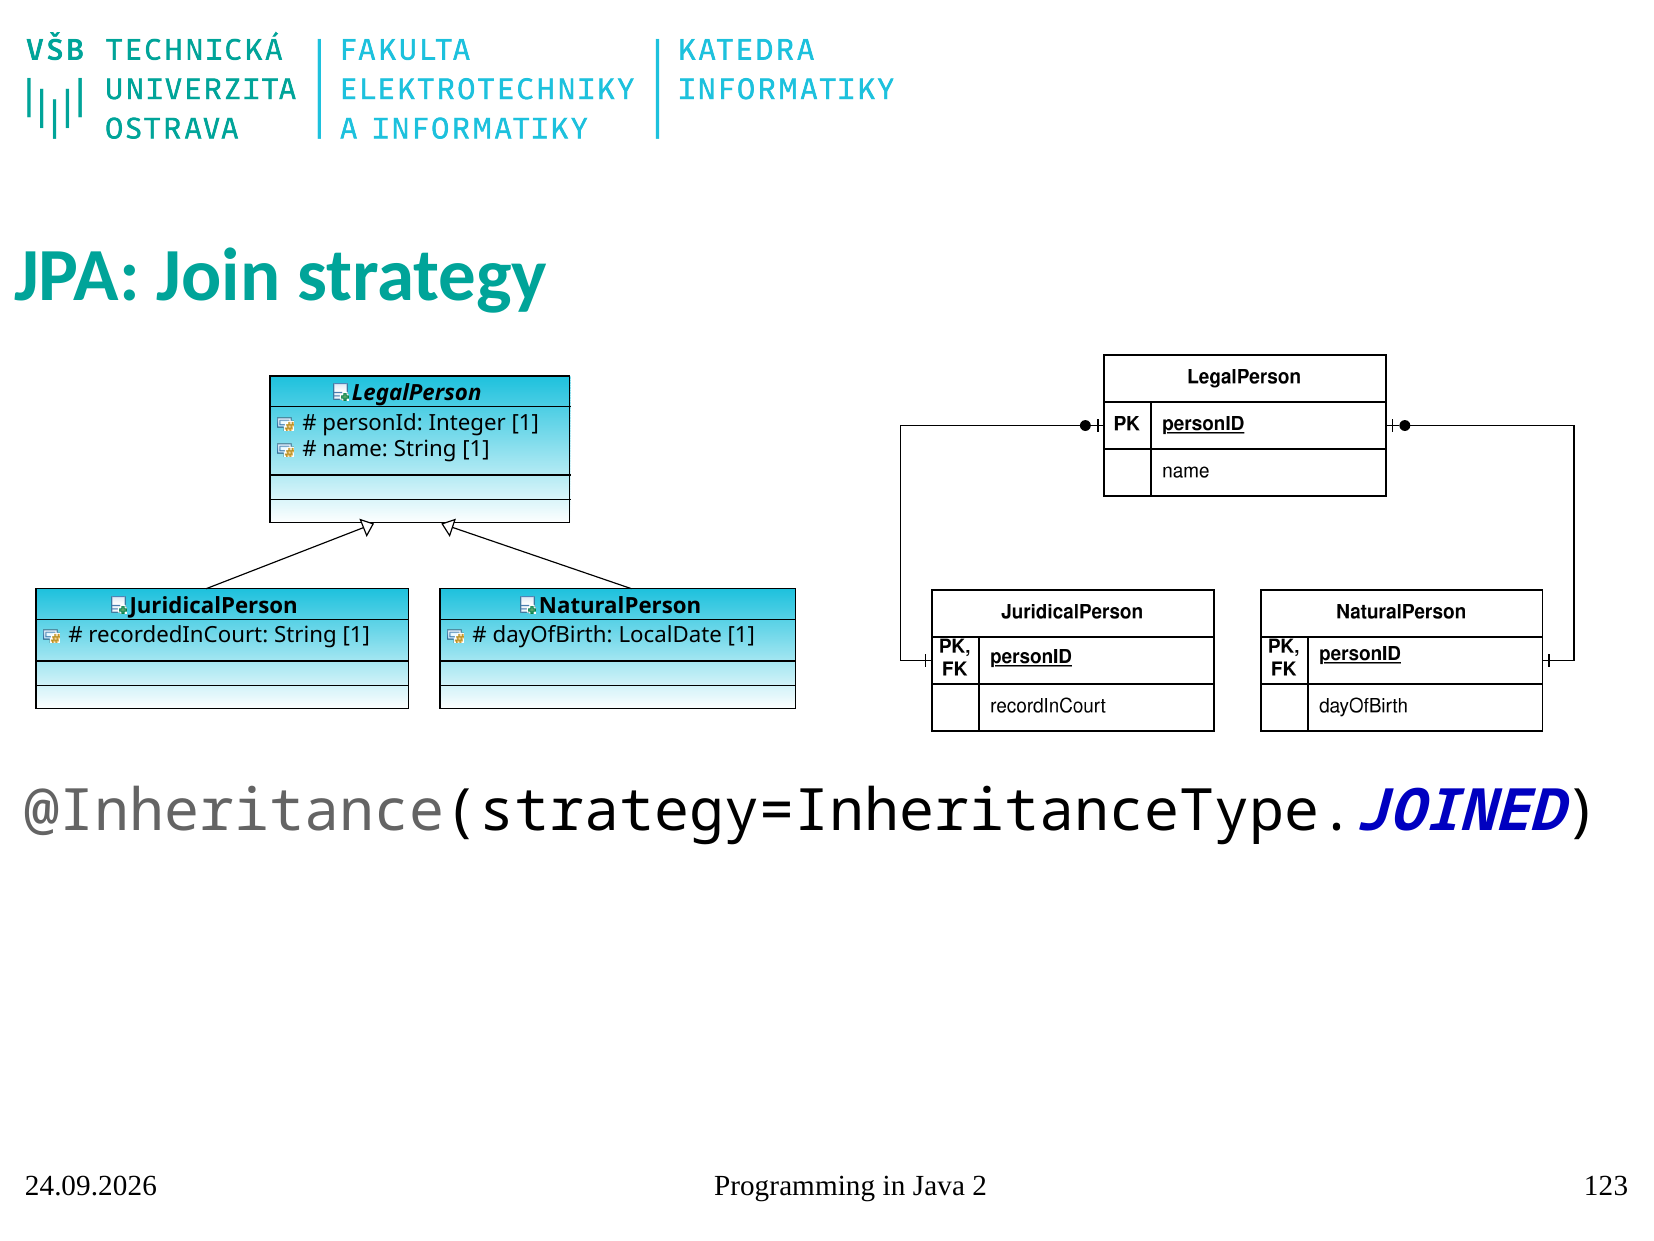

# JPA: Join strategy
@Inheritance(strategy=InheritanceType.JOINED)
Programming in Java 2
123